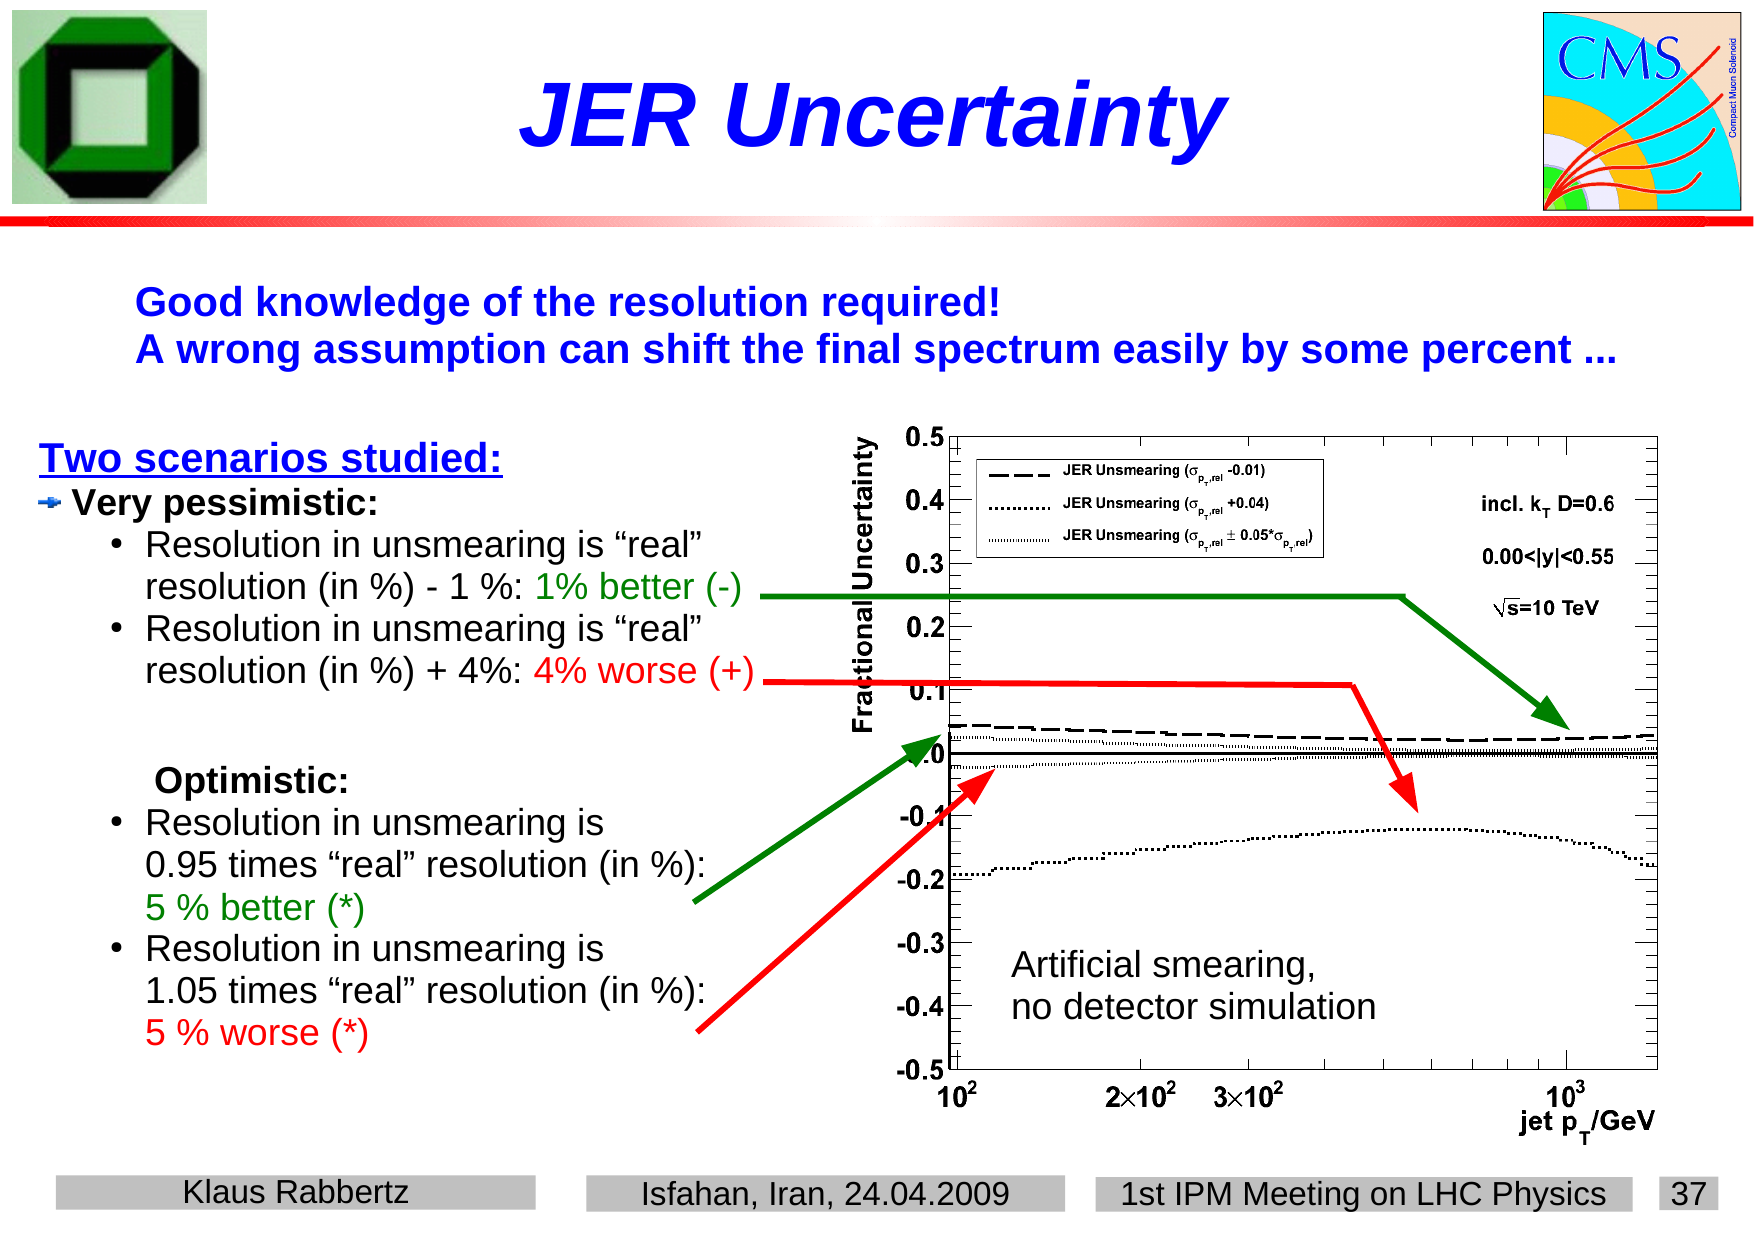

# JER Uncertainty
Good knowledge of the resolution required!
A wrong assumption can shift the final spectrum easily by some percent ...
Two scenarios studied:
 Very pessimistic:
Resolution in unsmearing is “real” resolution (in %) - 1 %: 1% better (-)
Resolution in unsmearing is “real” resolution (in %) + 4%: 4% worse (+)
Optimistic:
Resolution in unsmearing is 0.95 times “real” resolution (in %): 5 % better (*)
Resolution in unsmearing is 1.05 times “real” resolution (in %): 5 % worse (*)
Artificial smearing,
no detector simulation